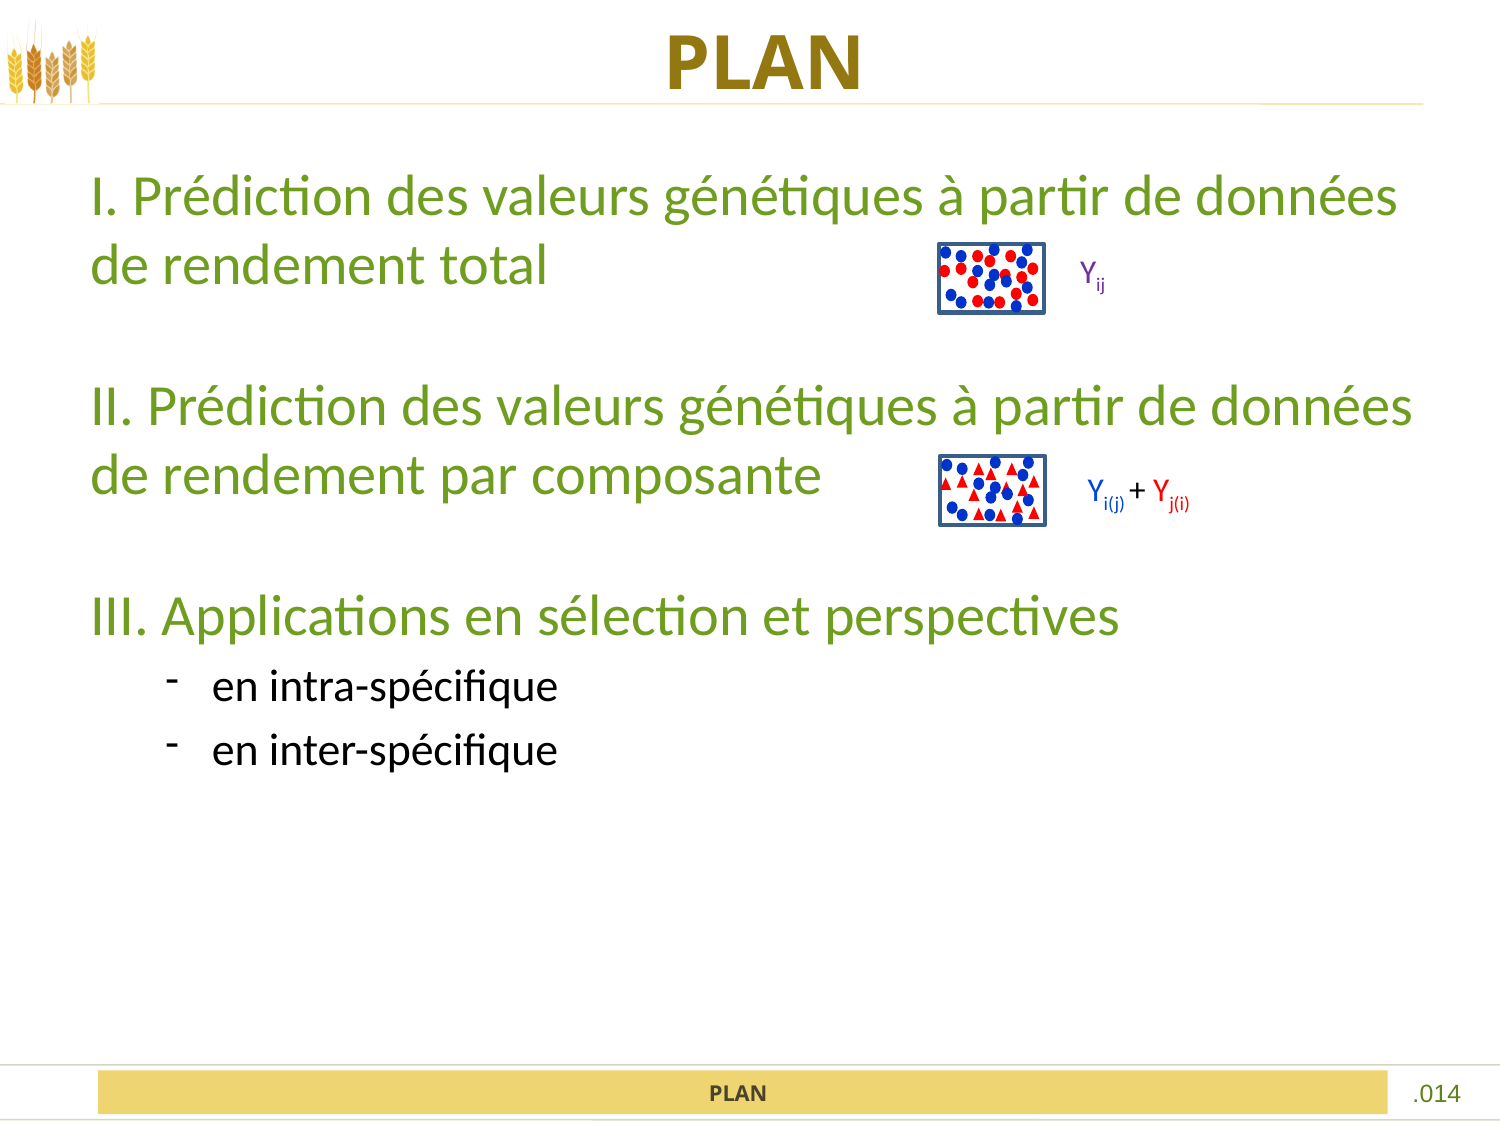

# PLAN
I. Prédiction des valeurs génétiques à partir de données de rendement total
II. Prédiction des valeurs génétiques à partir de données de rendement par composante
III. Applications en sélection et perspectives
en intra-spécifique
en inter-spécifique
Yij
Yi(j) + Yj(i)
PLAN